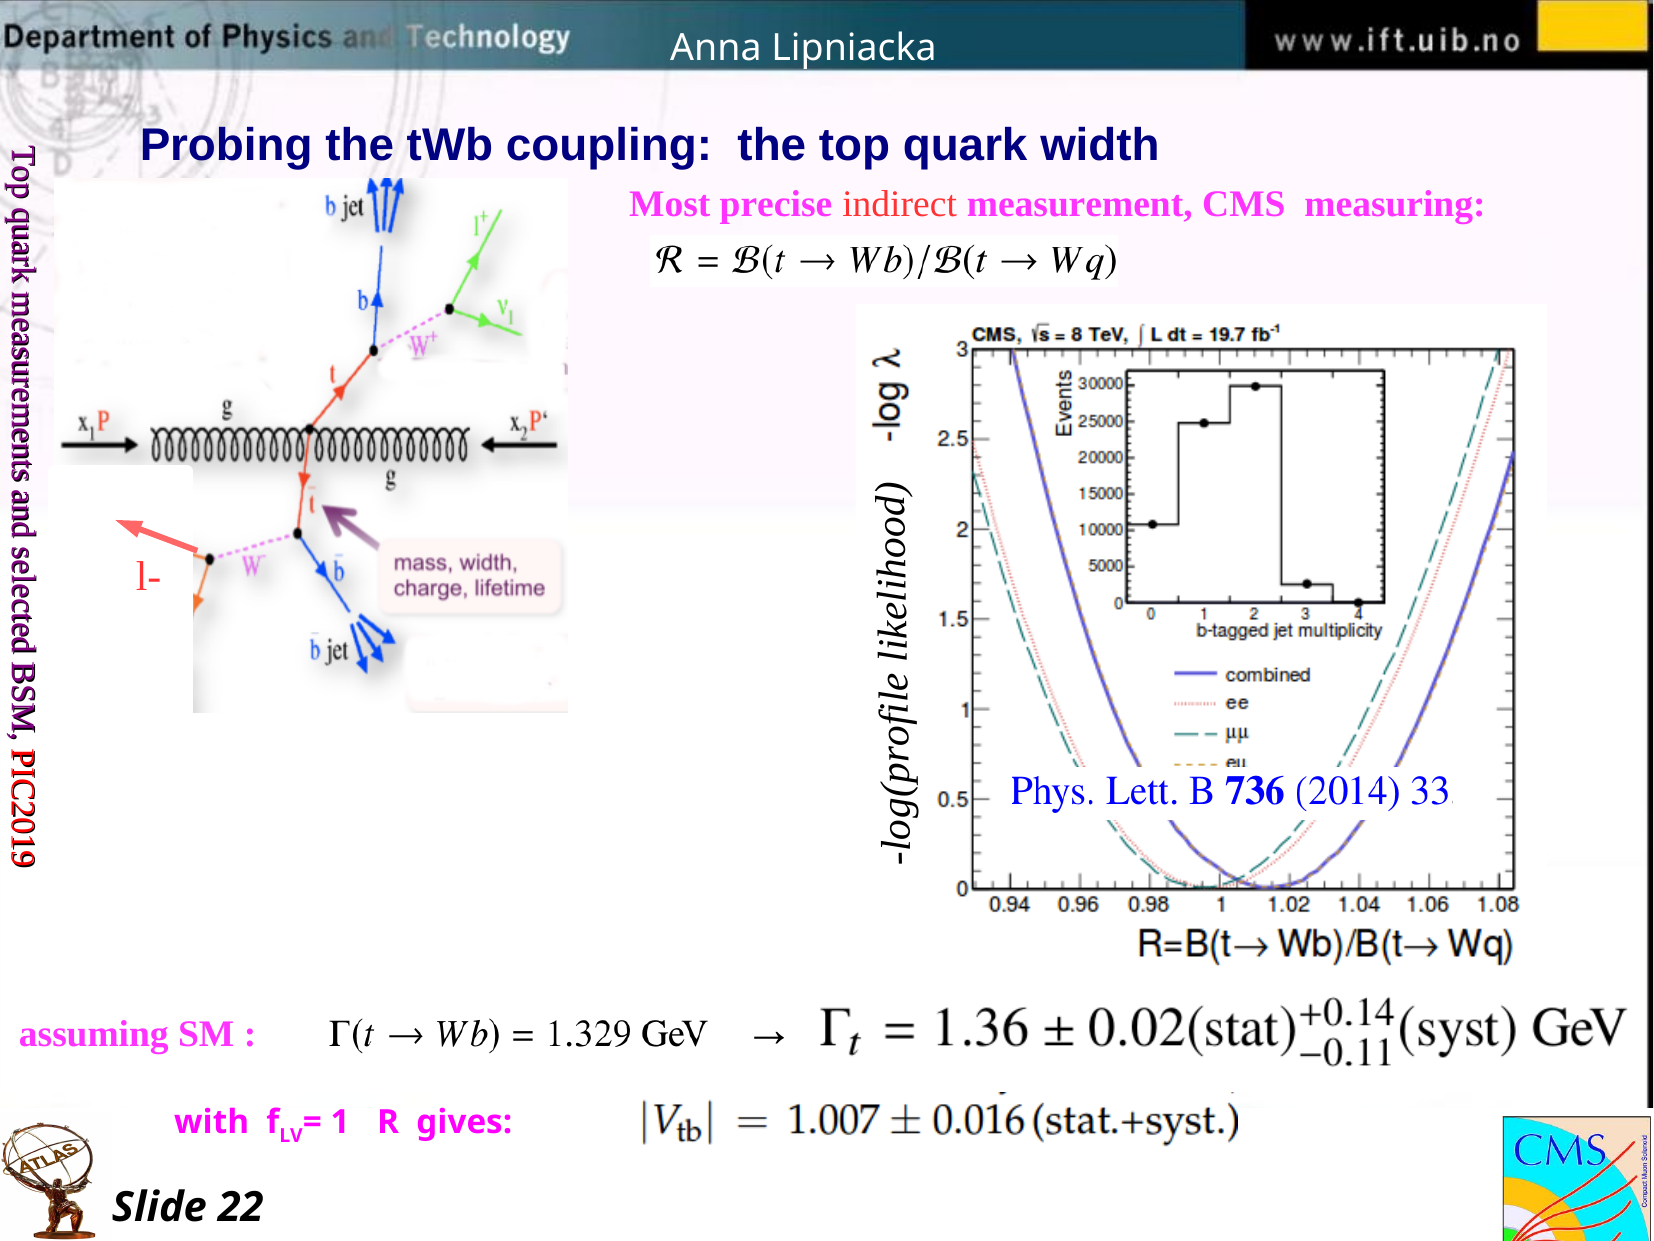

# Probing the tWb coupling: the top quark width
Most precise indirect measurement, CMS measuring:
l-
-log(profile likelihood)
assuming SM : →
with fLV= 1 R gives:
Slide 22